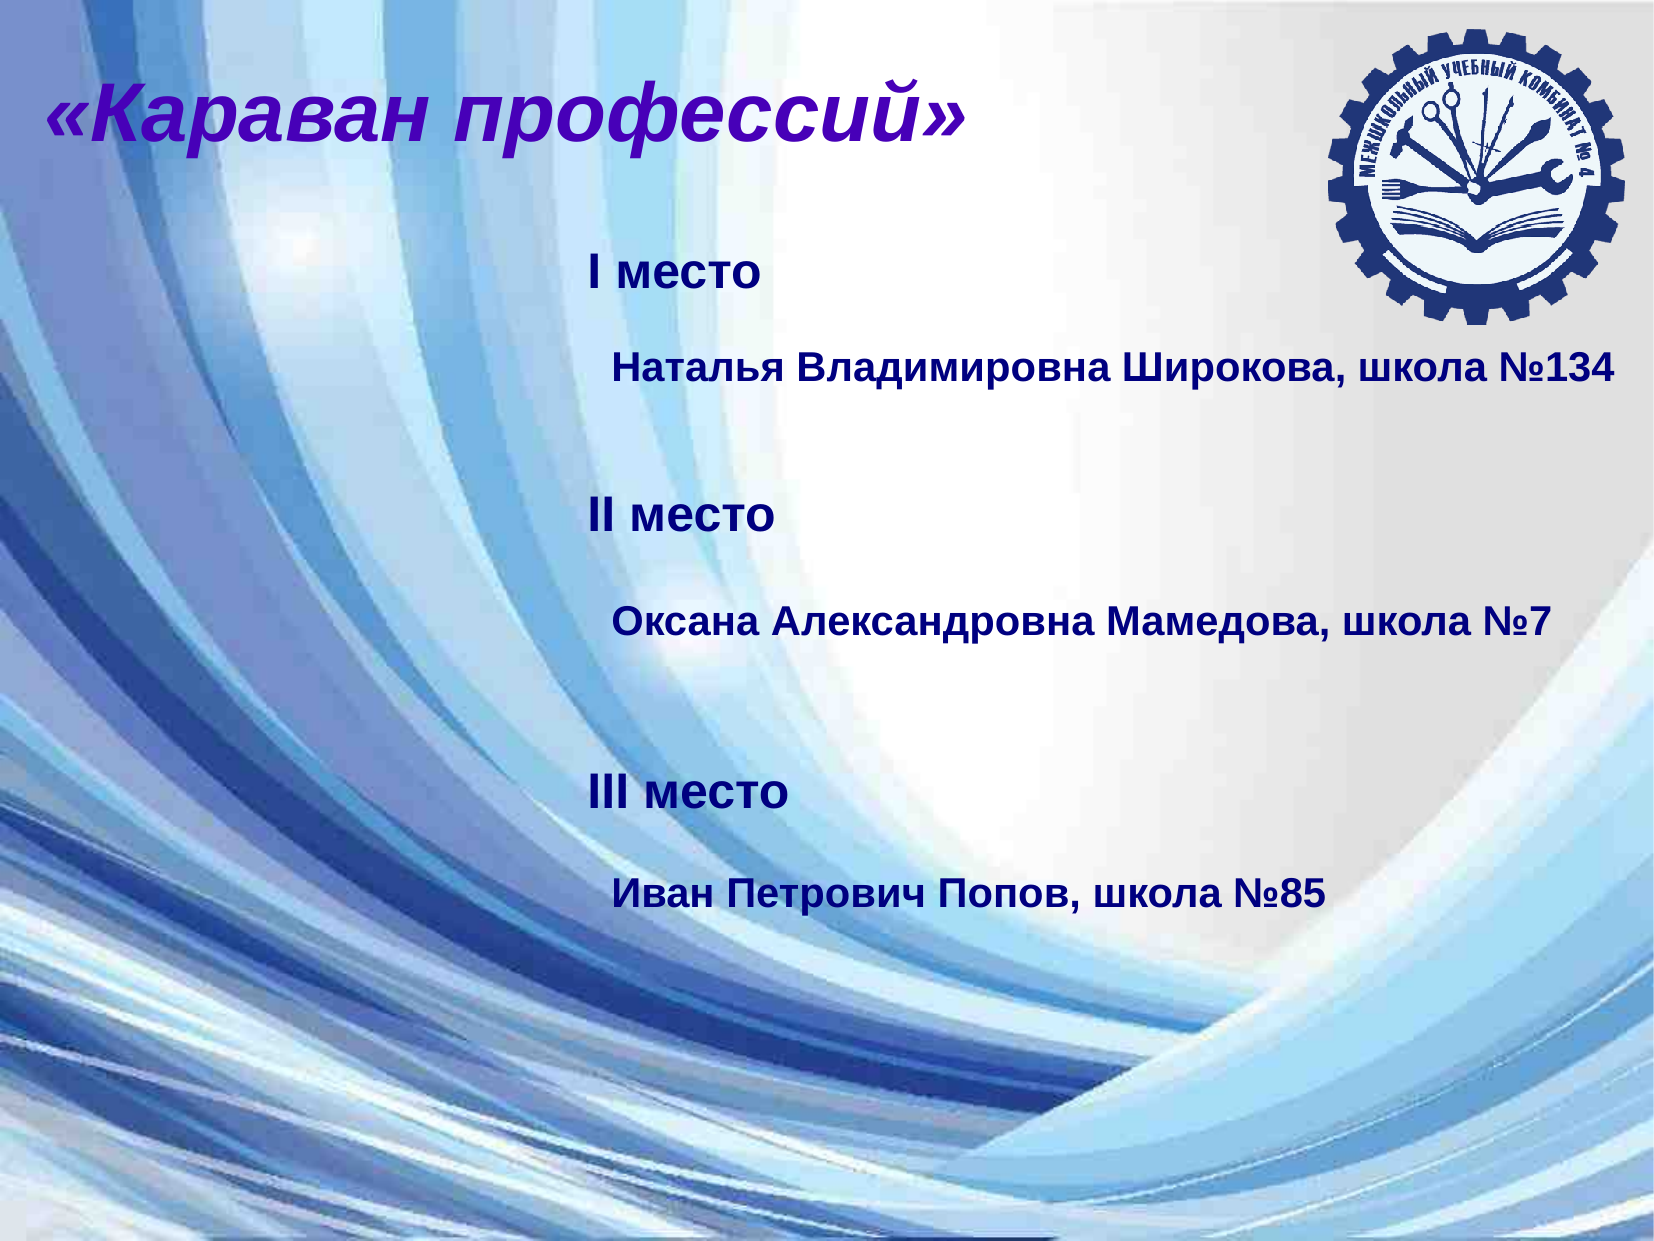

«Караван профессий»
I место
Наталья Владимировна Широкова, школа №134
II место
Оксана Александровна Мамедова, школа №7
III место
Иван Петрович Попов, школа №85